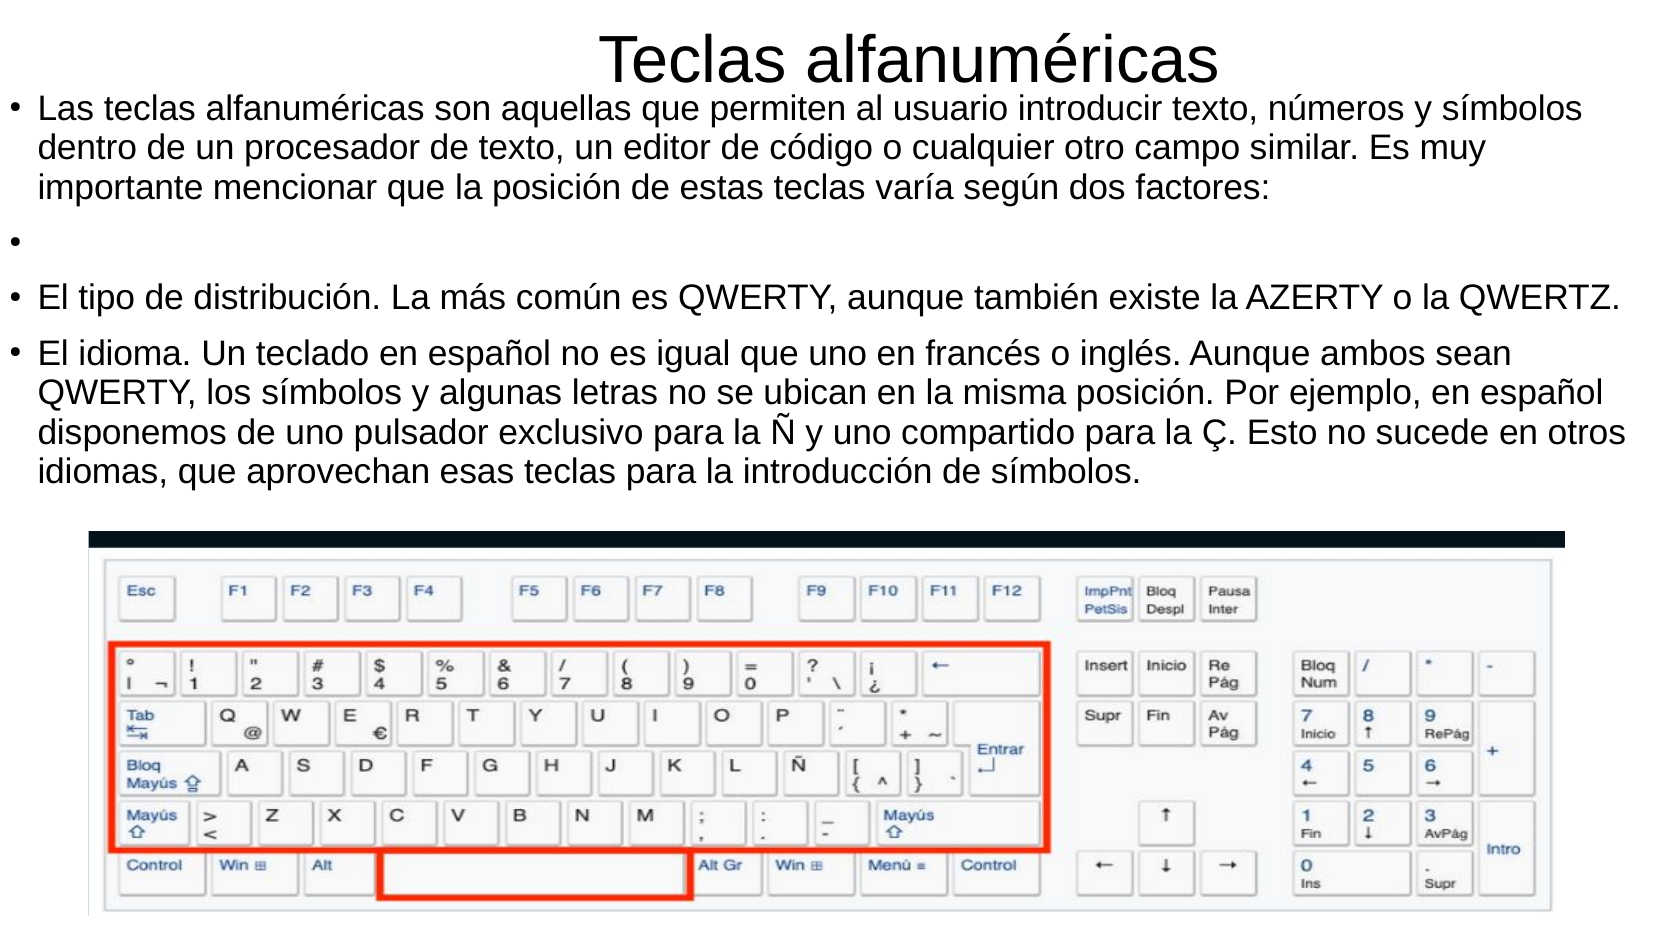

# Teclas alfanuméricas
Las teclas alfanuméricas son aquellas que permiten al usuario introducir texto, números y símbolos dentro de un procesador de texto, un editor de código o cualquier otro campo similar. Es muy importante mencionar que la posición de estas teclas varía según dos factores:
El tipo de distribución. La más común es QWERTY, aunque también existe la AZERTY o la QWERTZ.
El idioma. Un teclado en español no es igual que uno en francés o inglés. Aunque ambos sean QWERTY, los símbolos y algunas letras no se ubican en la misma posición. Por ejemplo, en español disponemos de uno pulsador exclusivo para la Ñ y uno compartido para la Ç. Esto no sucede en otros idiomas, que aprovechan esas teclas para la introducción de símbolos.